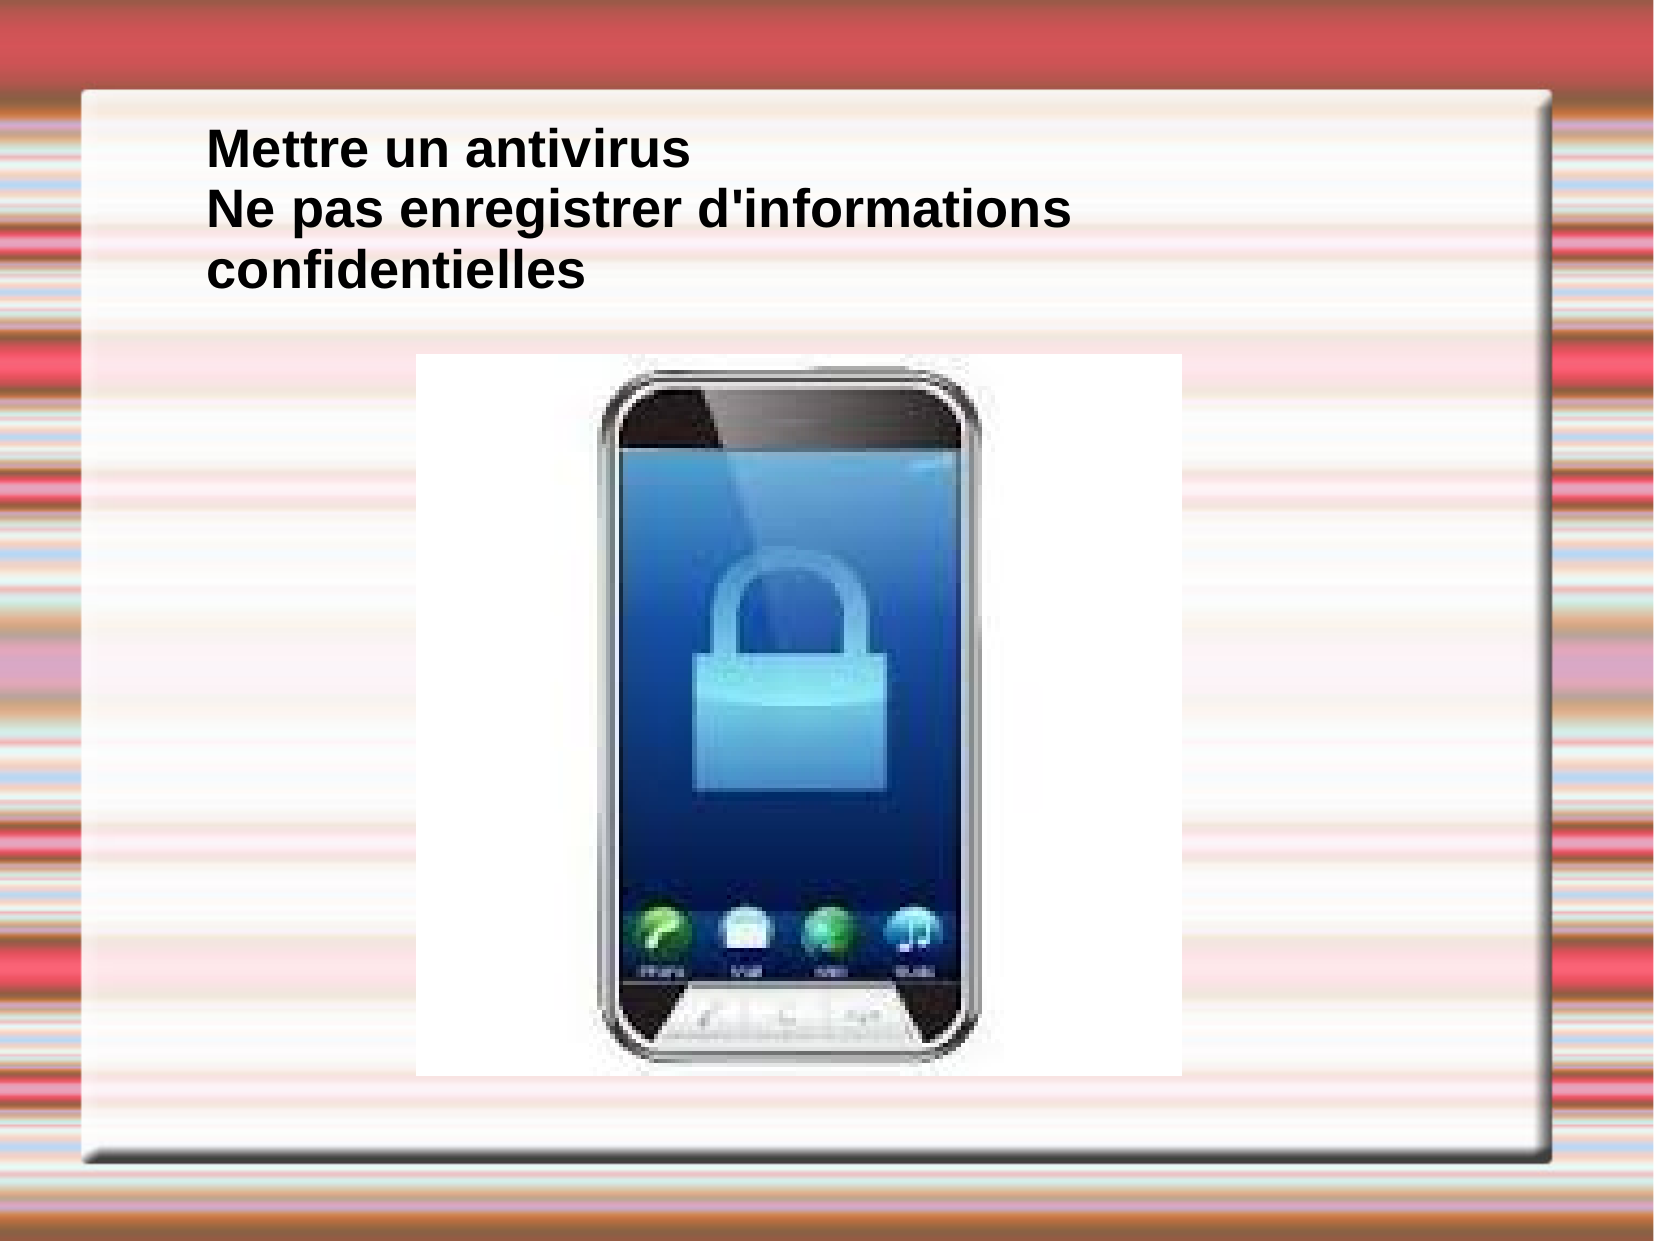

Mettre un antivirus
Ne pas enregistrer d'informations confidentielles